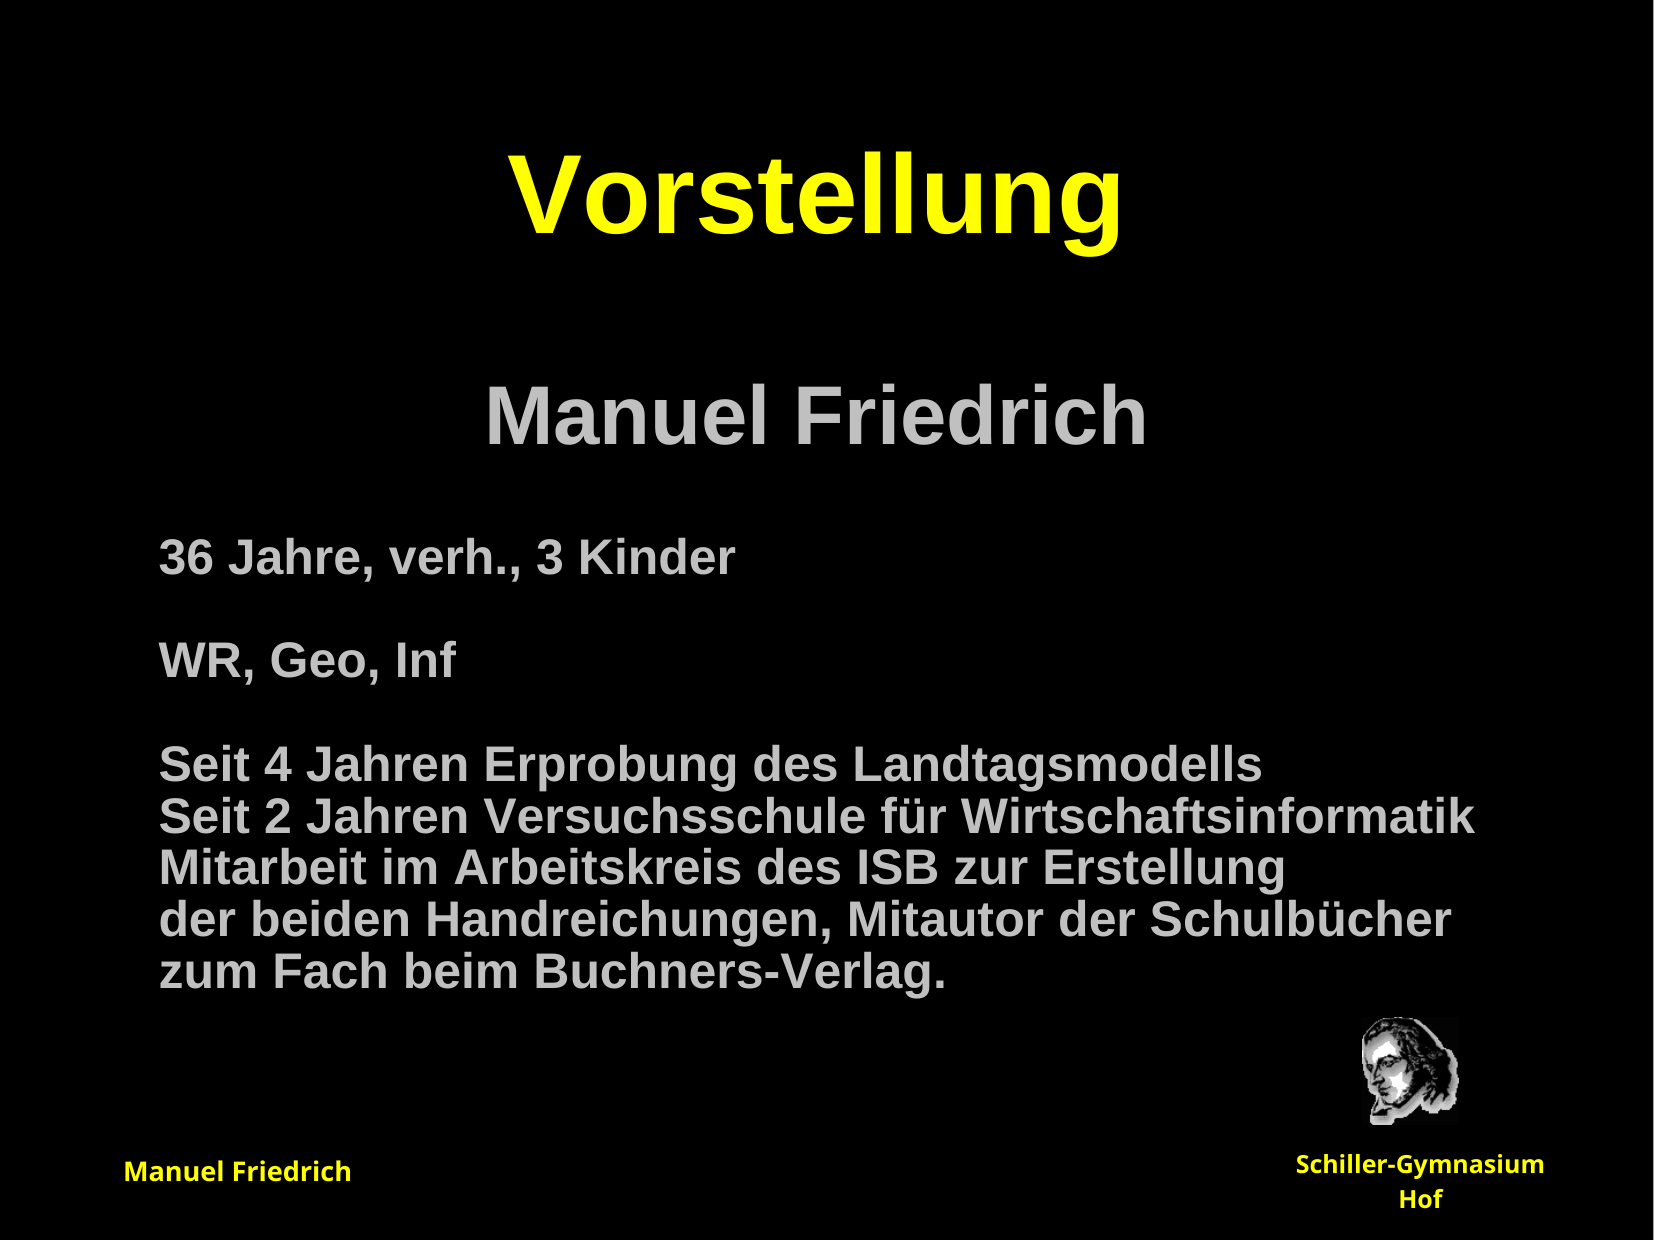

Vorstellung
Manuel Friedrich
36 Jahre, verh., 3 Kinder
WR, Geo, Inf
Seit 4 Jahren Erprobung des Landtagsmodells
Seit 2 Jahren Versuchsschule für Wirtschaftsinformatik
Mitarbeit im Arbeitskreis des ISB zur Erstellung
der beiden Handreichungen, Mitautor der Schulbücher
zum Fach beim Buchners-Verlag.
Schiller-Gymnasium
Hof
Manuel Friedrich